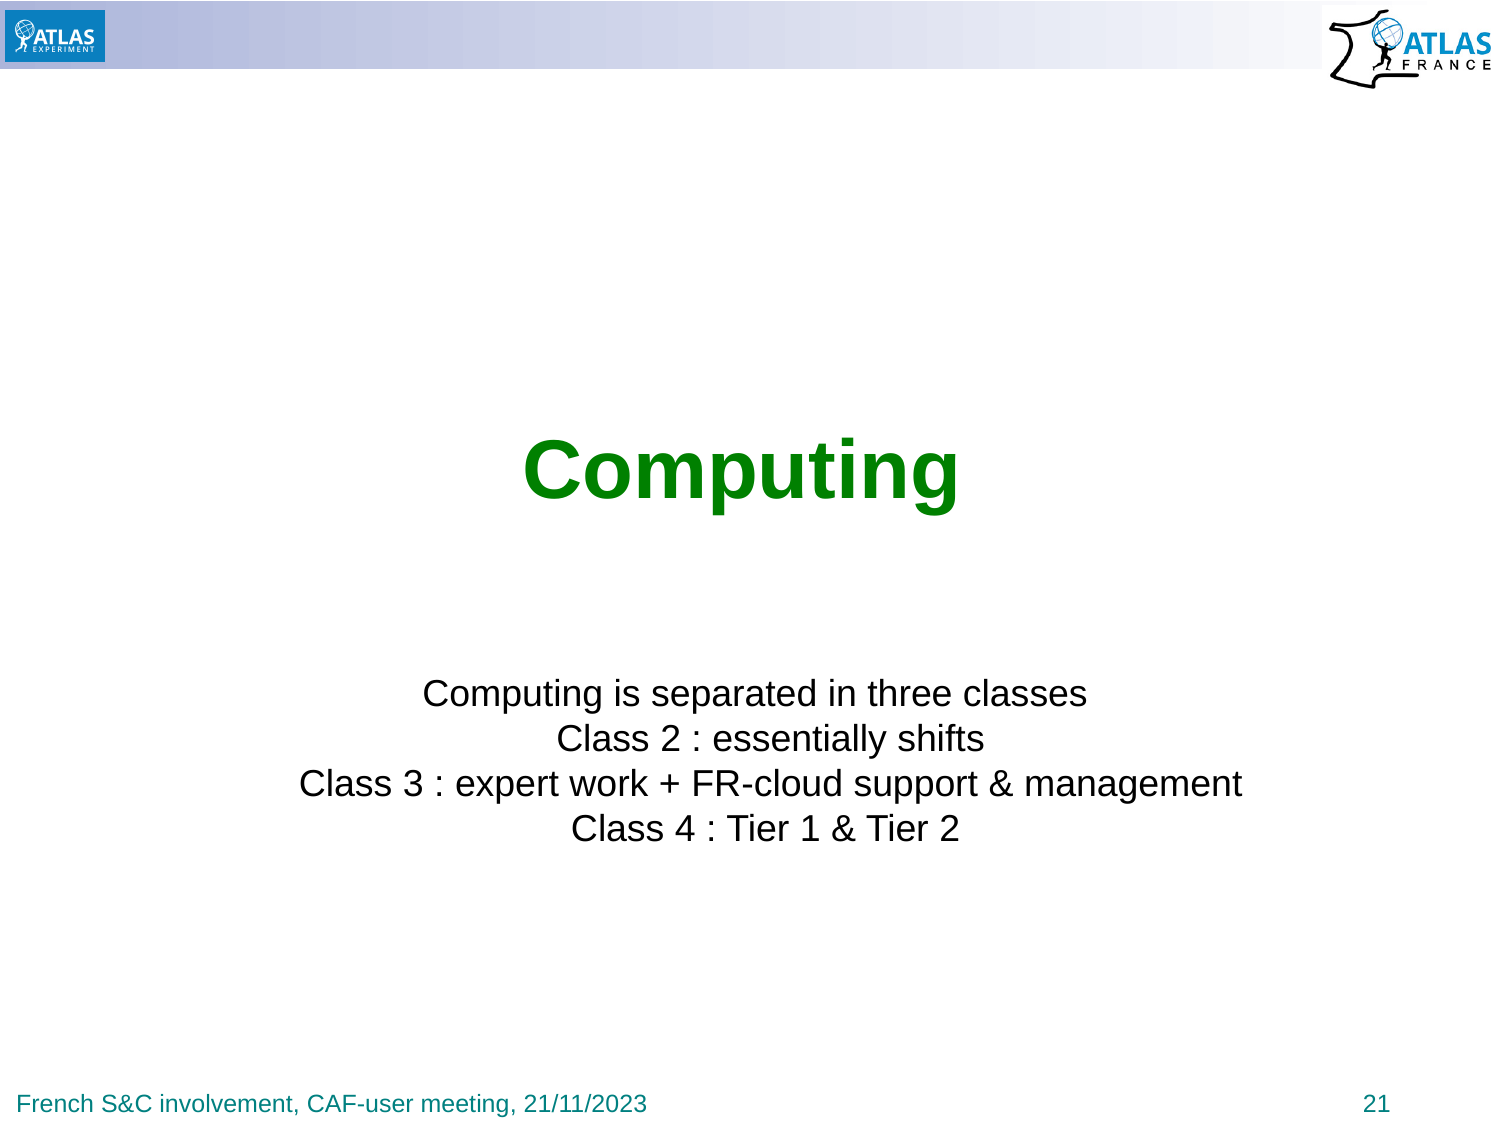

Computing
Computing is separated in three classes
 Class 2 : essentially shifts
 Class 3 : expert work + FR-cloud support & management
 Class 4 : Tier 1 & Tier 2